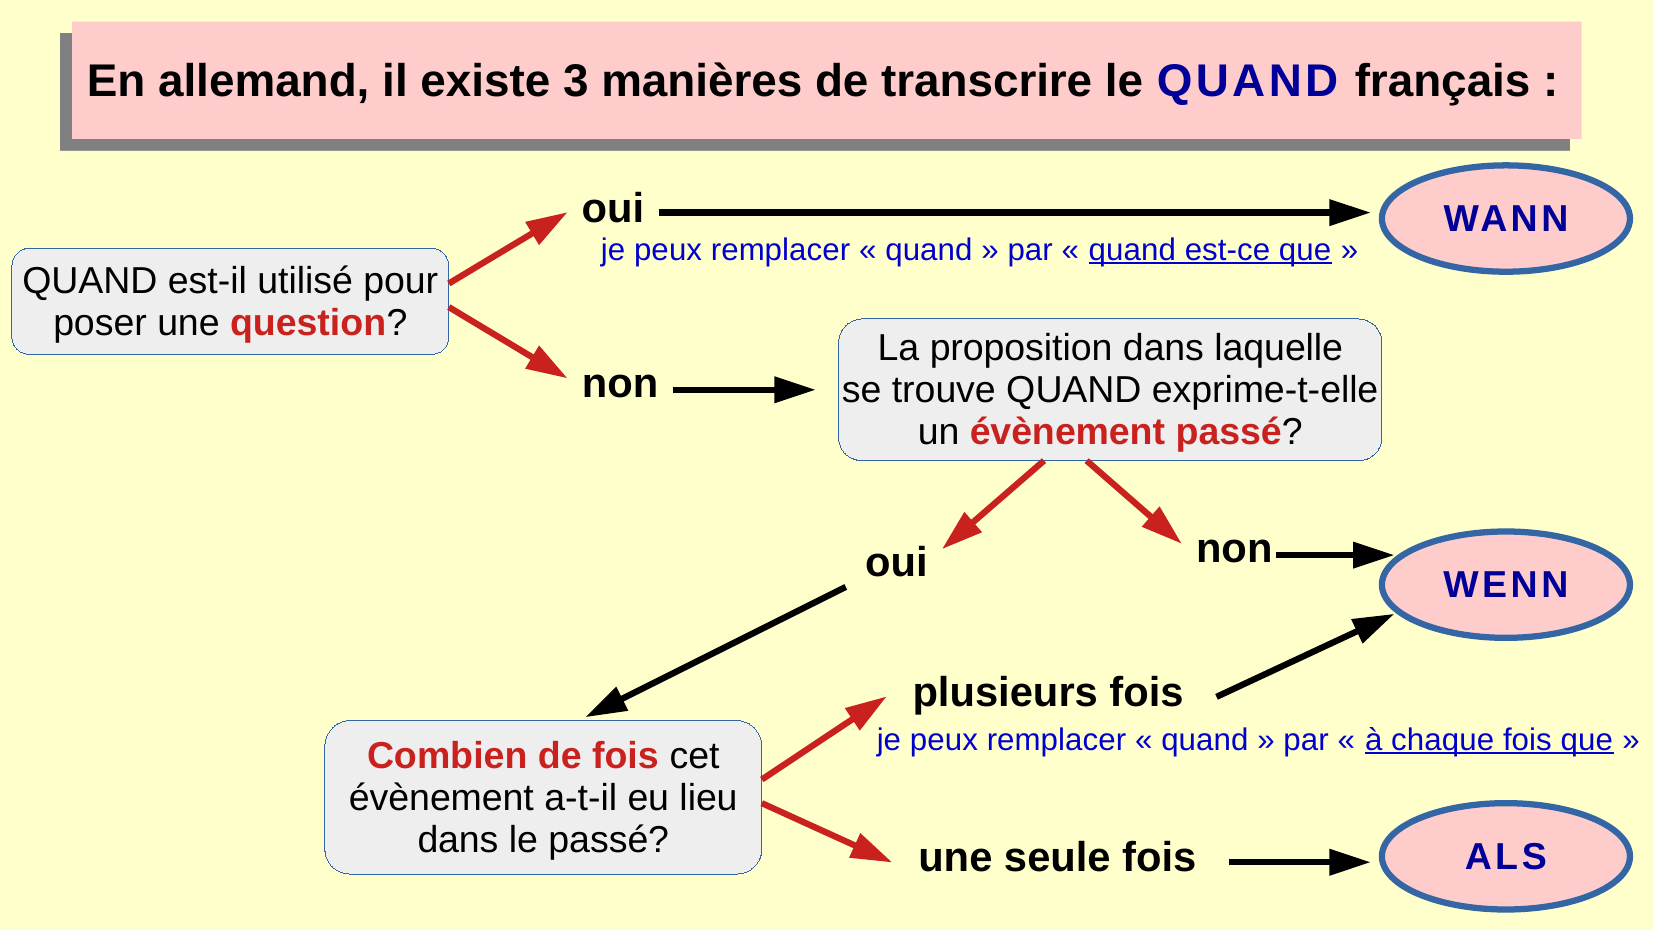

En allemand, il existe 3 manières de transcrire le QUAND français :
WANN
oui
je peux remplacer « quand » par « quand est-ce que »
QUAND est-il utilisé pour
poser une question?
La proposition dans laquelle
se trouve QUAND exprime-t-elle
un évènement passé?
non
non
oui
WENN
plusieurs fois
je peux remplacer « quand » par « à chaque fois que »
Combien de fois cet
évènement a-t-il eu lieu
dans le passé?
ALS
une seule fois